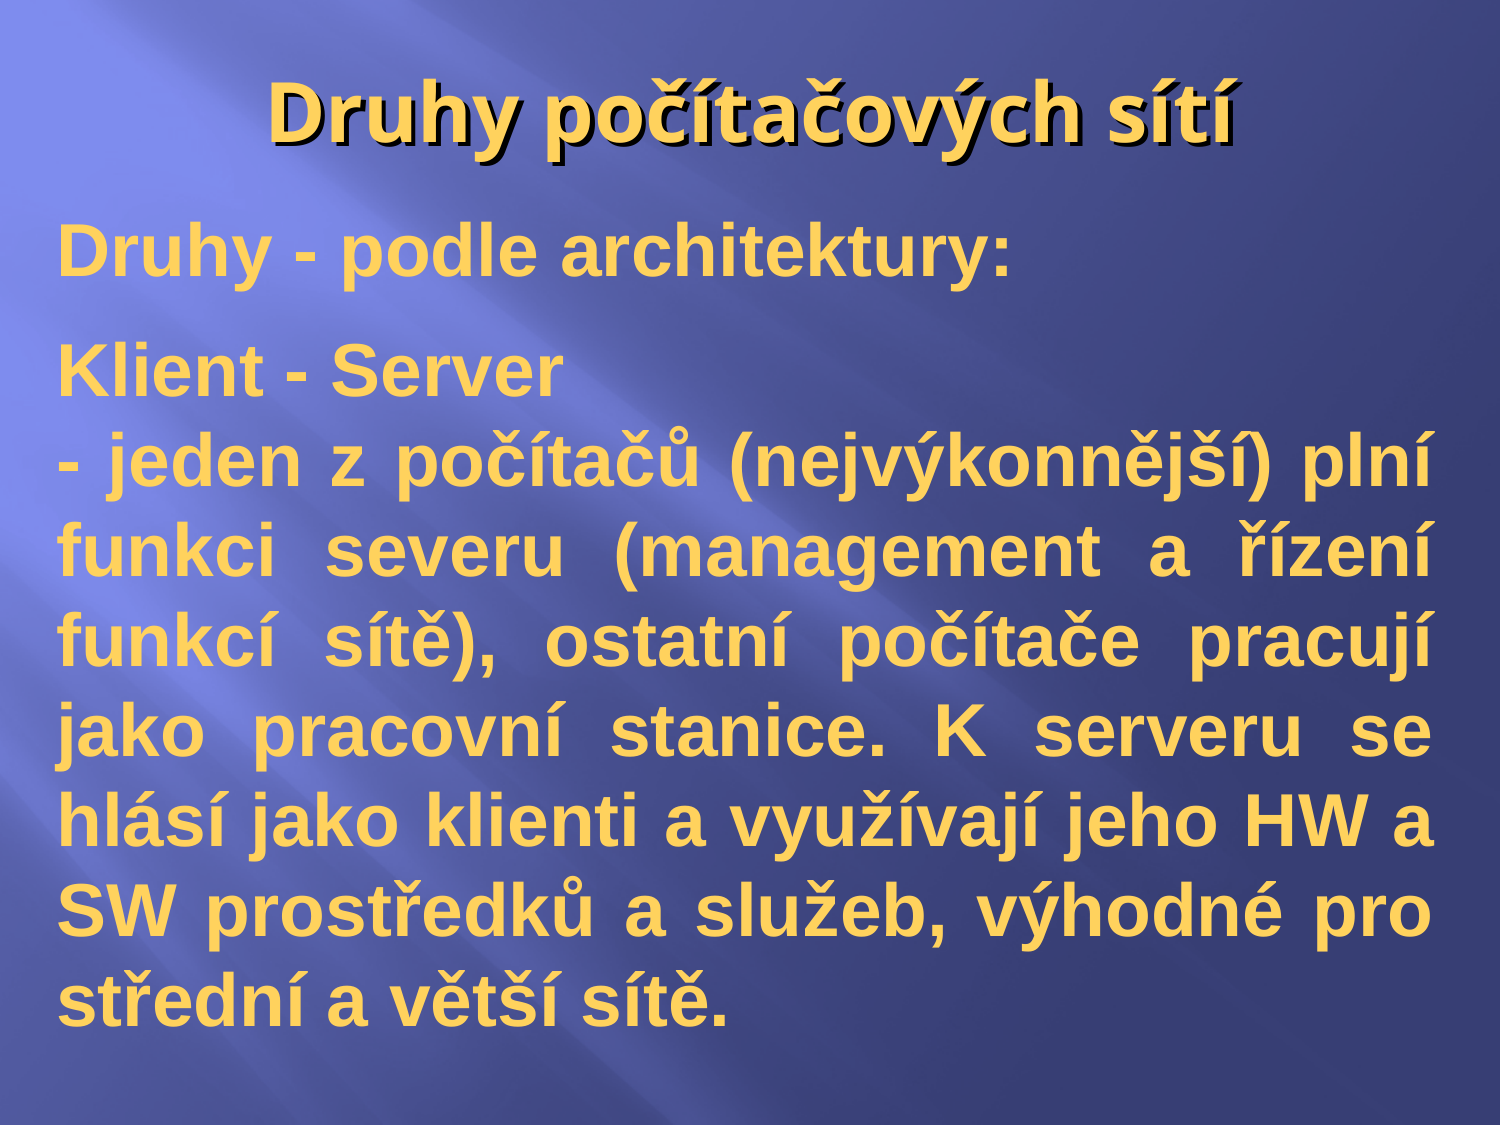

# Druhy počítačových sítí
Druhy - podle architektury:
Klient - Server
- jeden z počítačů (nejvýkonnější) plní funkci severu (management a řízení funkcí sítě), ostatní počítače pracují jako pracovní stanice. K serveru se hlásí jako klienti a využívají jeho HW a SW prostředků a služeb, výhodné pro střední a větší sítě.